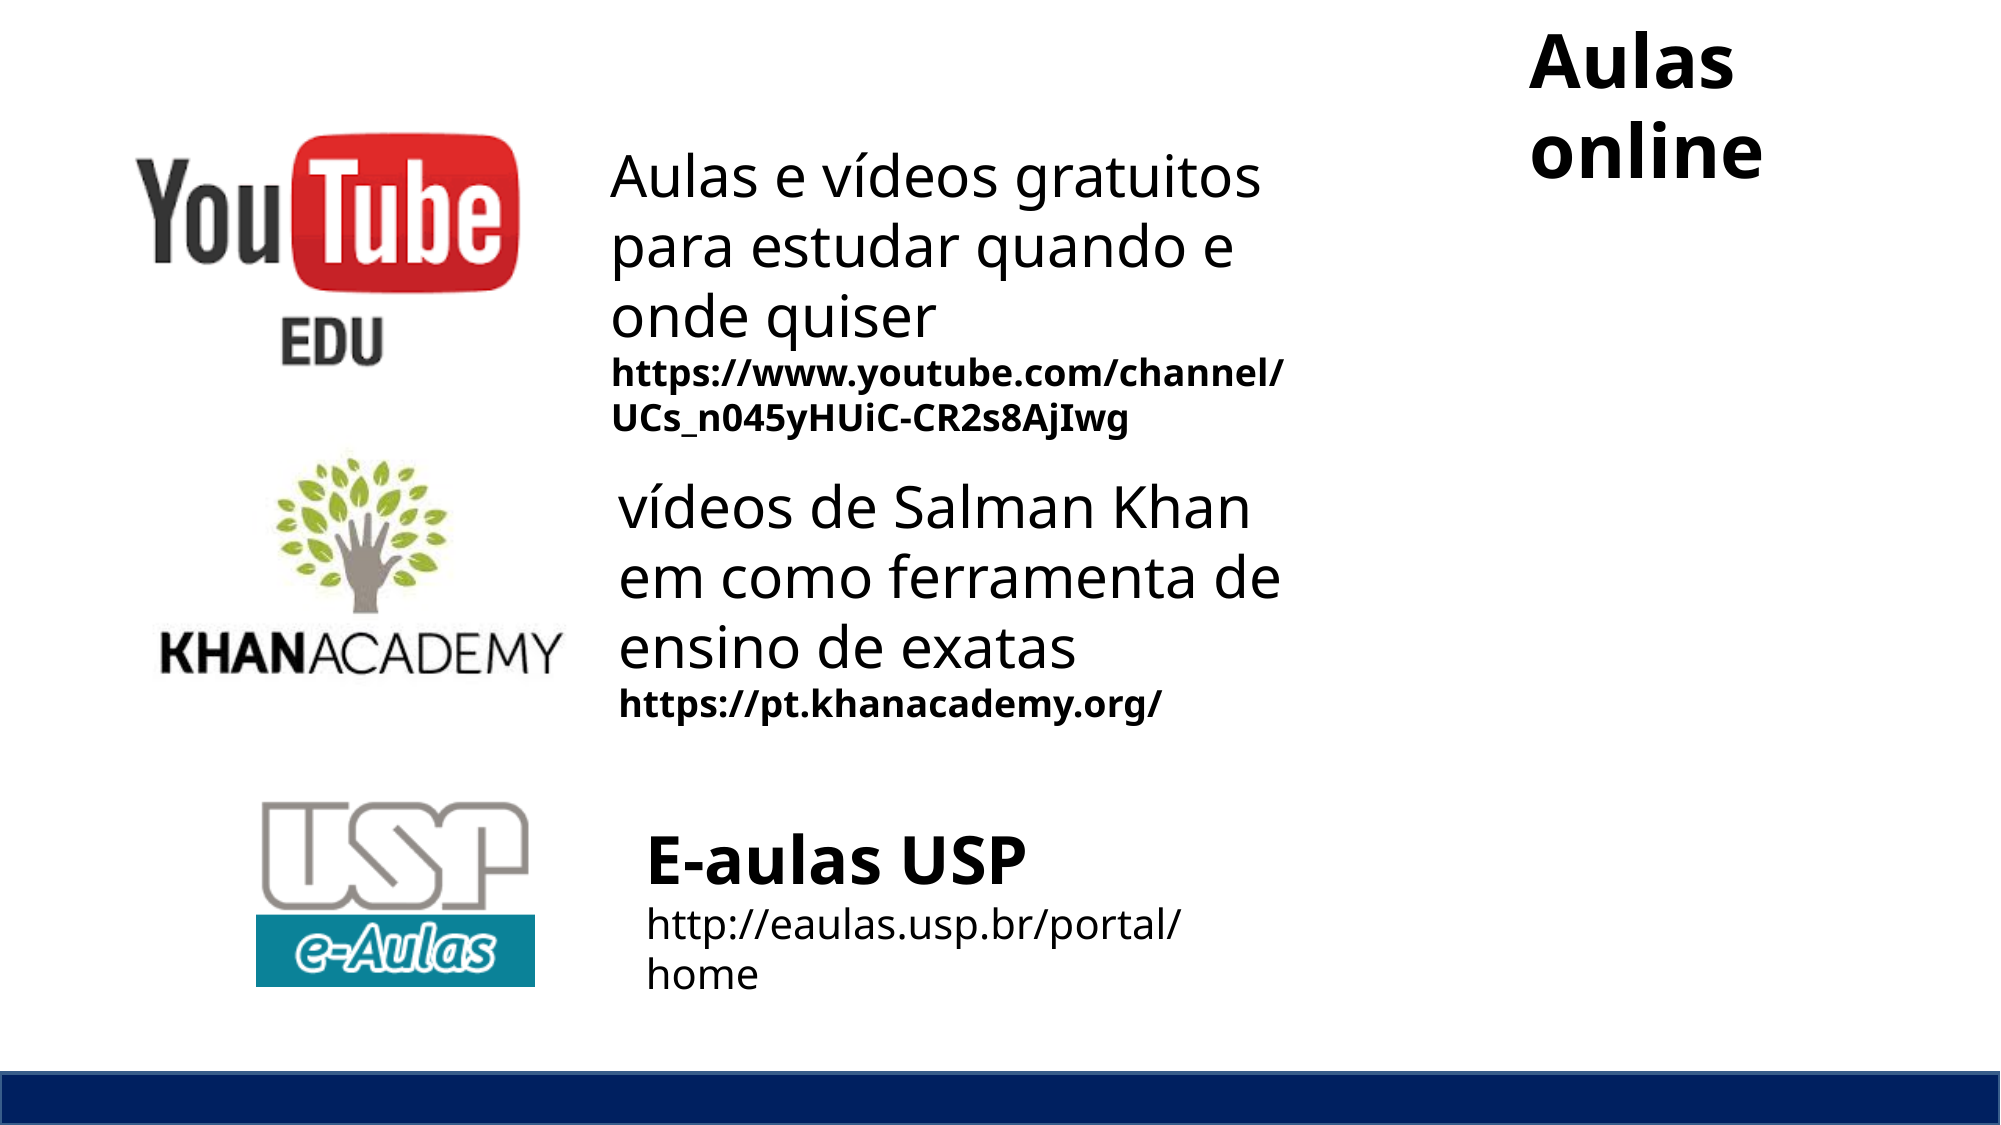

Aulas online
Aulas e vídeos gratuitos para estudar quando e onde quiser
https://www.youtube.com/channel/UCs_n045yHUiC-CR2s8AjIwg
vídeos de Salman Khan em como ferramenta de ensino de exatas
https://pt.khanacademy.org/
E-aulas USP
http://eaulas.usp.br/portal/home